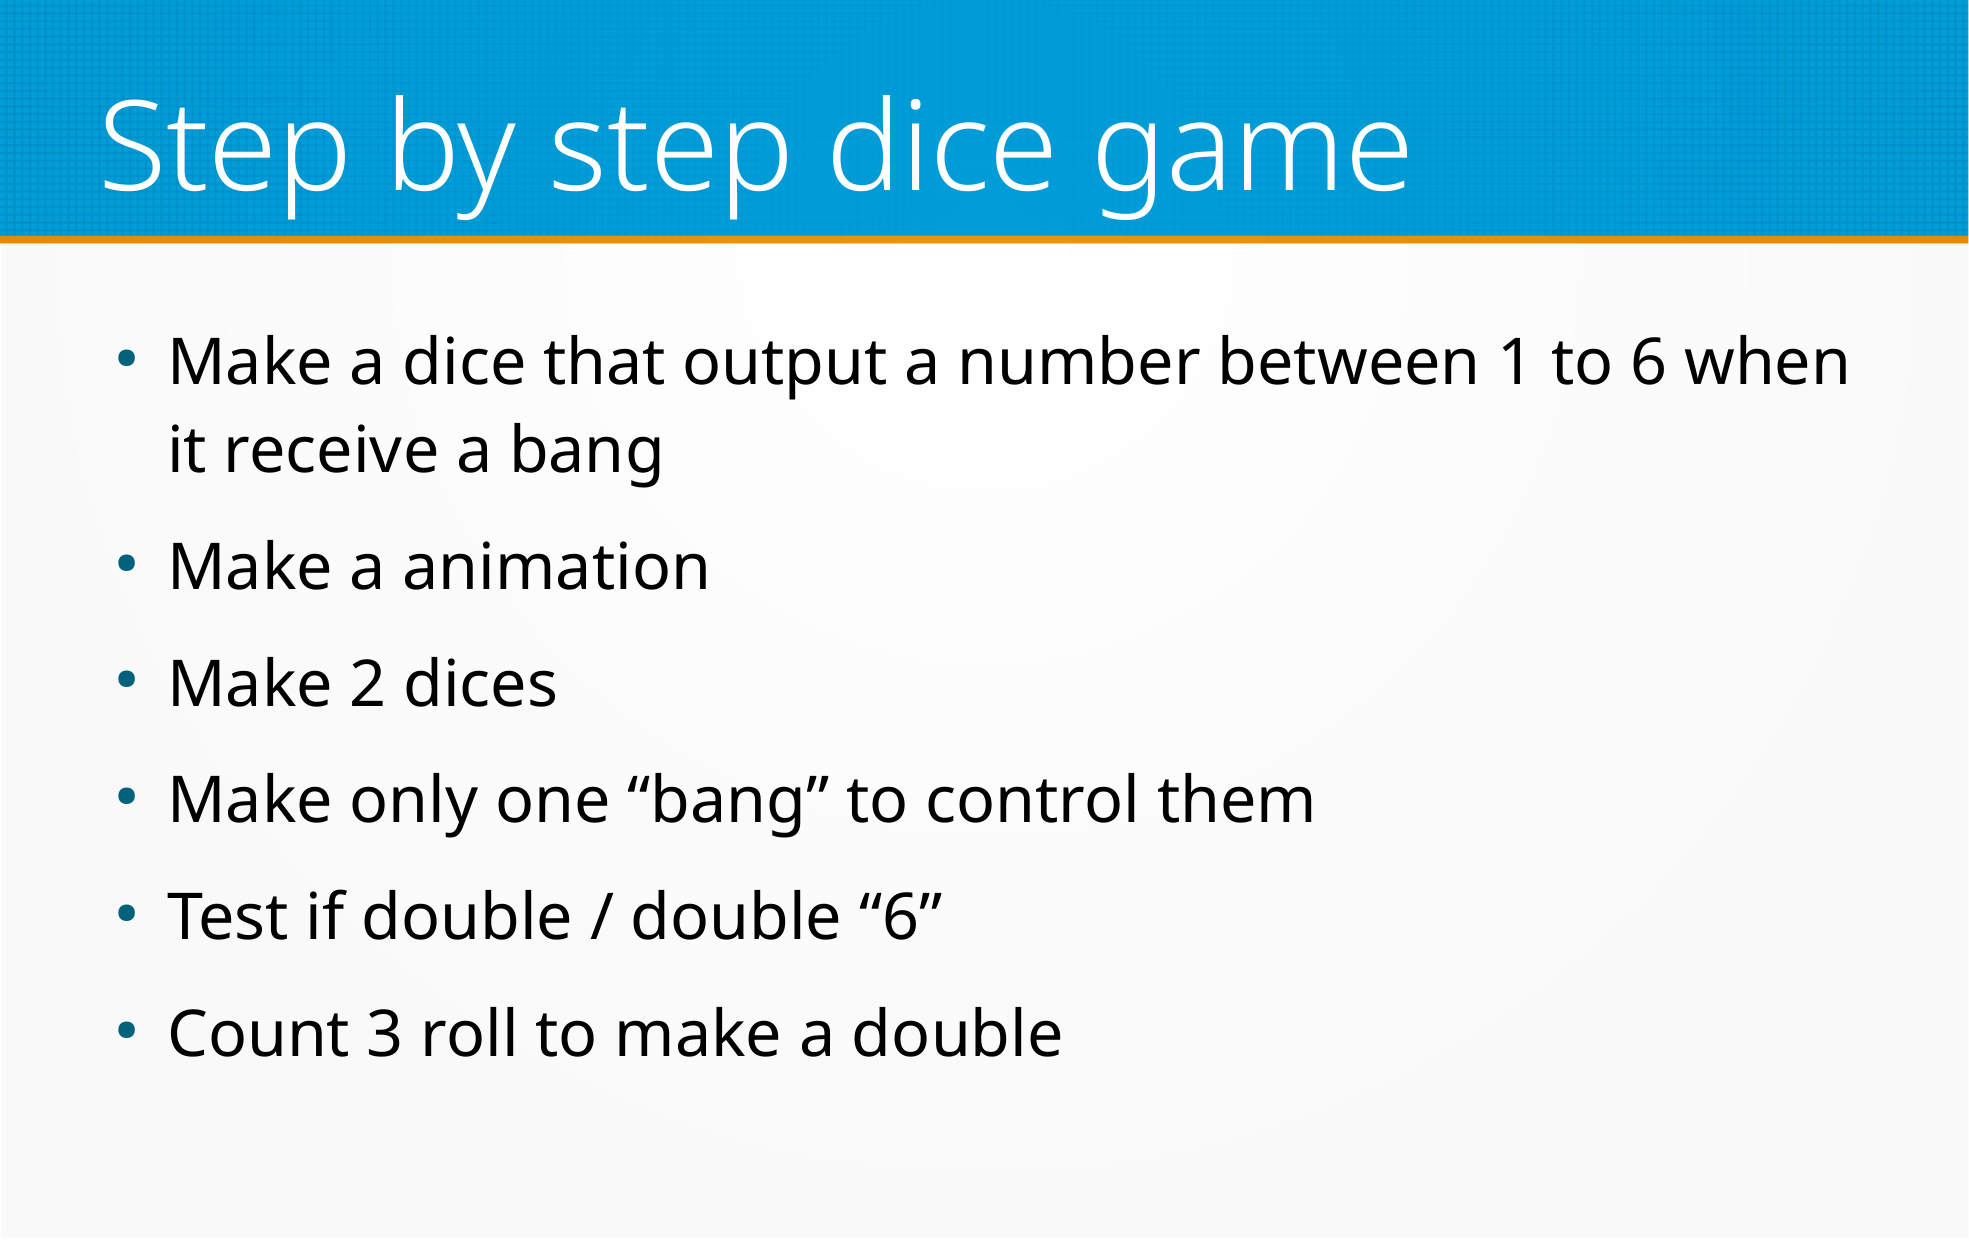

# Step by step dice game
Make a dice that output a number between 1 to 6 when it receive a bang
Make a animation
Make 2 dices
Make only one “bang” to control them
Test if double / double “6”
Count 3 roll to make a double